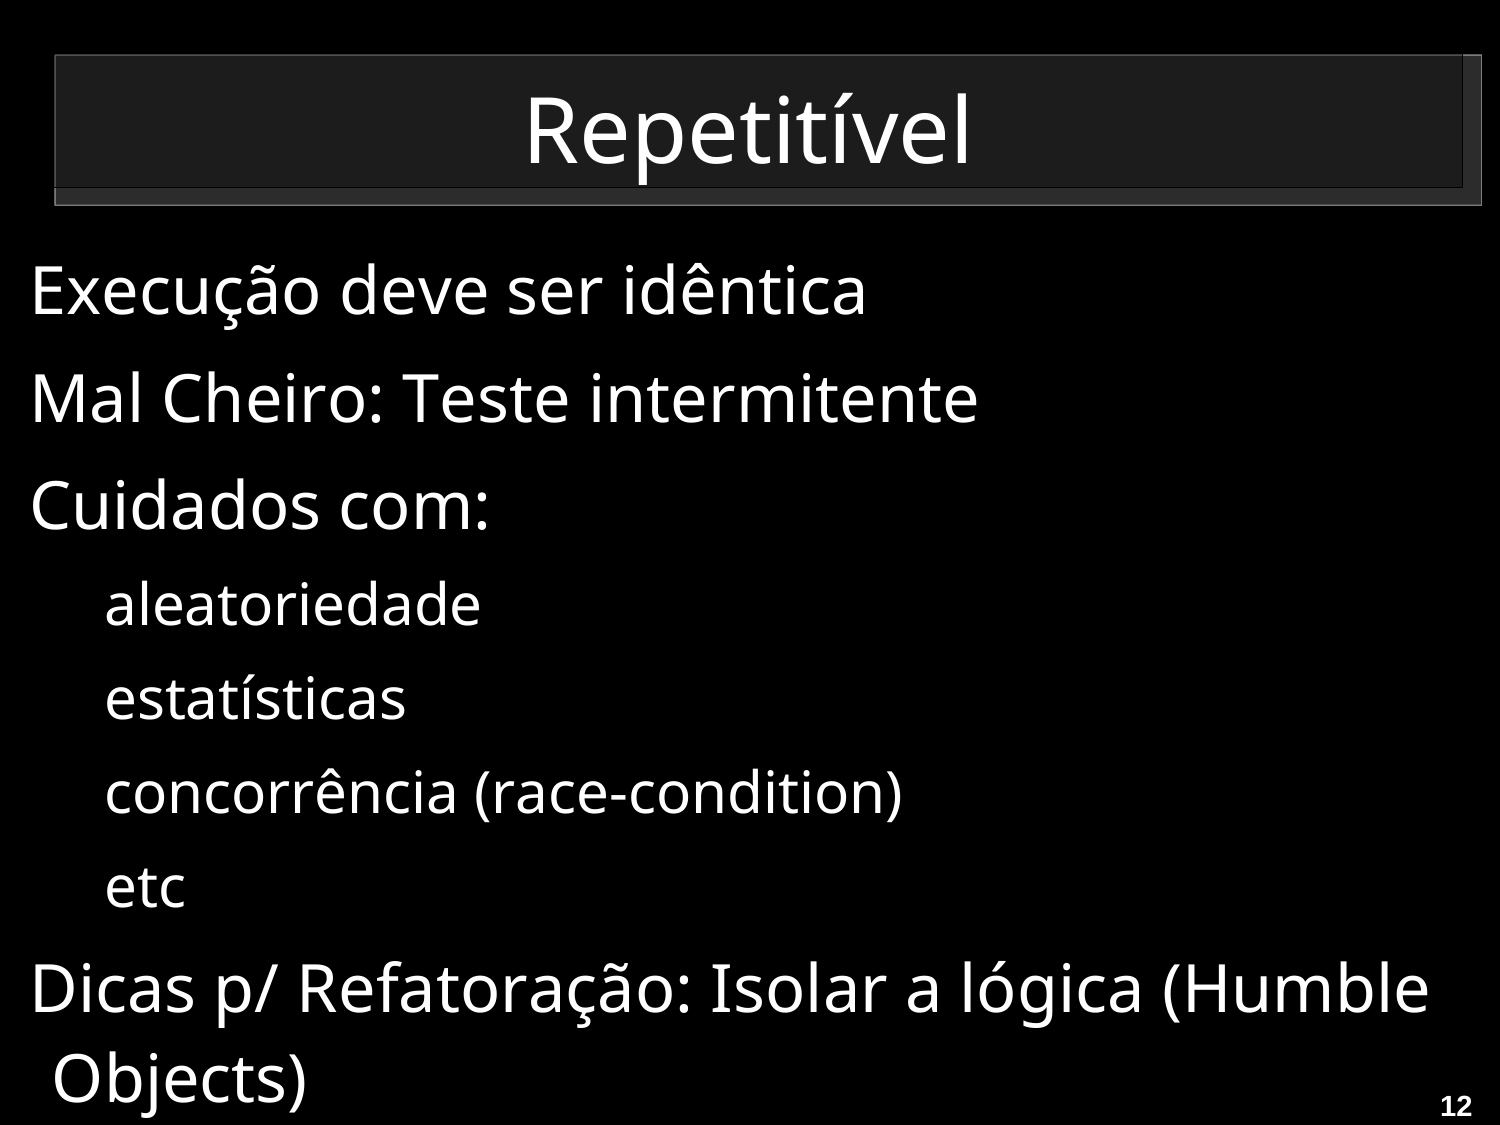

# Repetitível
Execução deve ser idêntica
Mal Cheiro: Teste intermitente
Cuidados com:
aleatoriedade
estatísticas
concorrência (race-condition)
etc
Dicas p/ Refatoração: Isolar a lógica (Humble Objects)
12